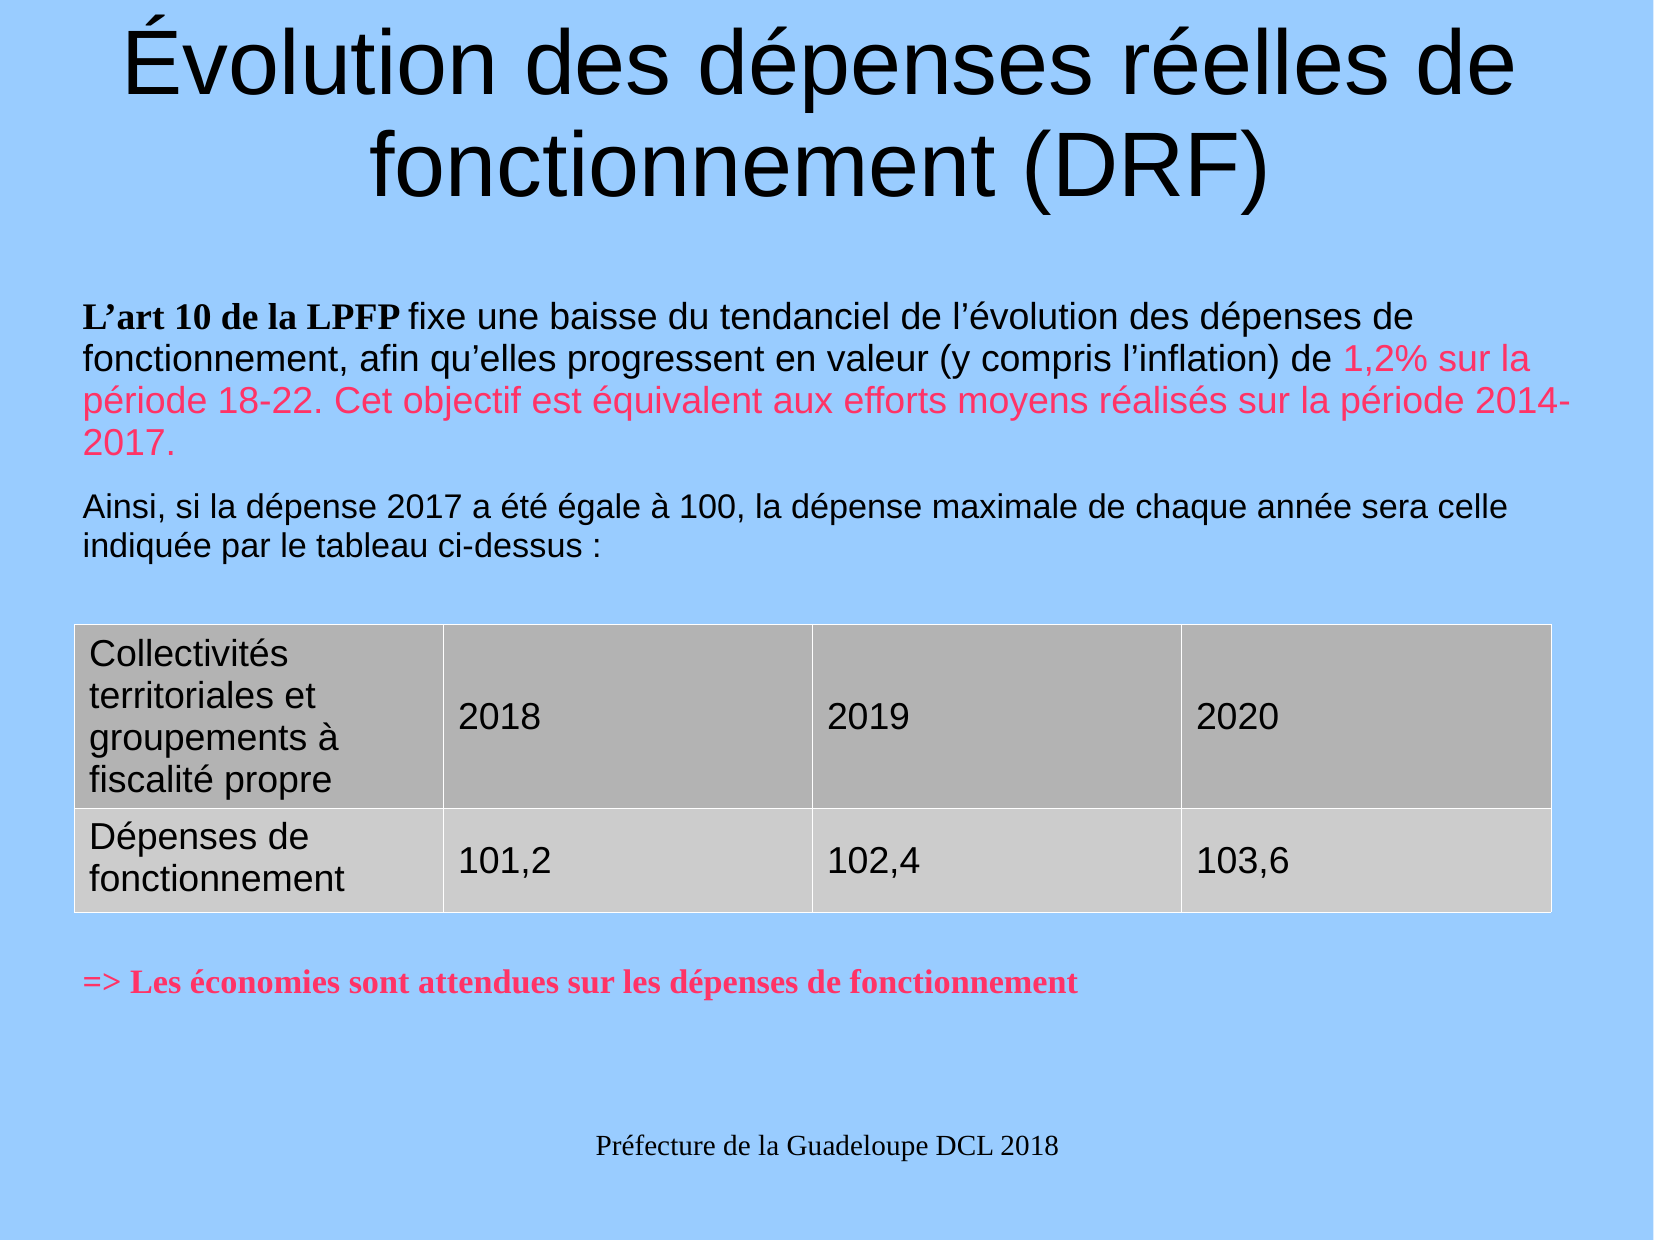

# Évolution des dépenses réelles de fonctionnement (DRF)
L’art 10 de la LPFP fixe une baisse du tendanciel de l’évolution des dépenses de fonctionnement, afin qu’elles progressent en valeur (y compris l’inflation) de 1,2% sur la période 18-22. Cet objectif est équivalent aux efforts moyens réalisés sur la période 2014-2017.
Ainsi, si la dépense 2017 a été égale à 100, la dépense maximale de chaque année sera celle indiquée par le tableau ci-dessus :
=> Les économies sont attendues sur les dépenses de fonctionnement
| Collectivités territoriales et groupements à fiscalité propre | 2018 | 2019 | 2020 |
| --- | --- | --- | --- |
| Dépenses de fonctionnement | 101,2 | 102,4 | 103,6 |
Préfecture de la Guadeloupe DCL 2018